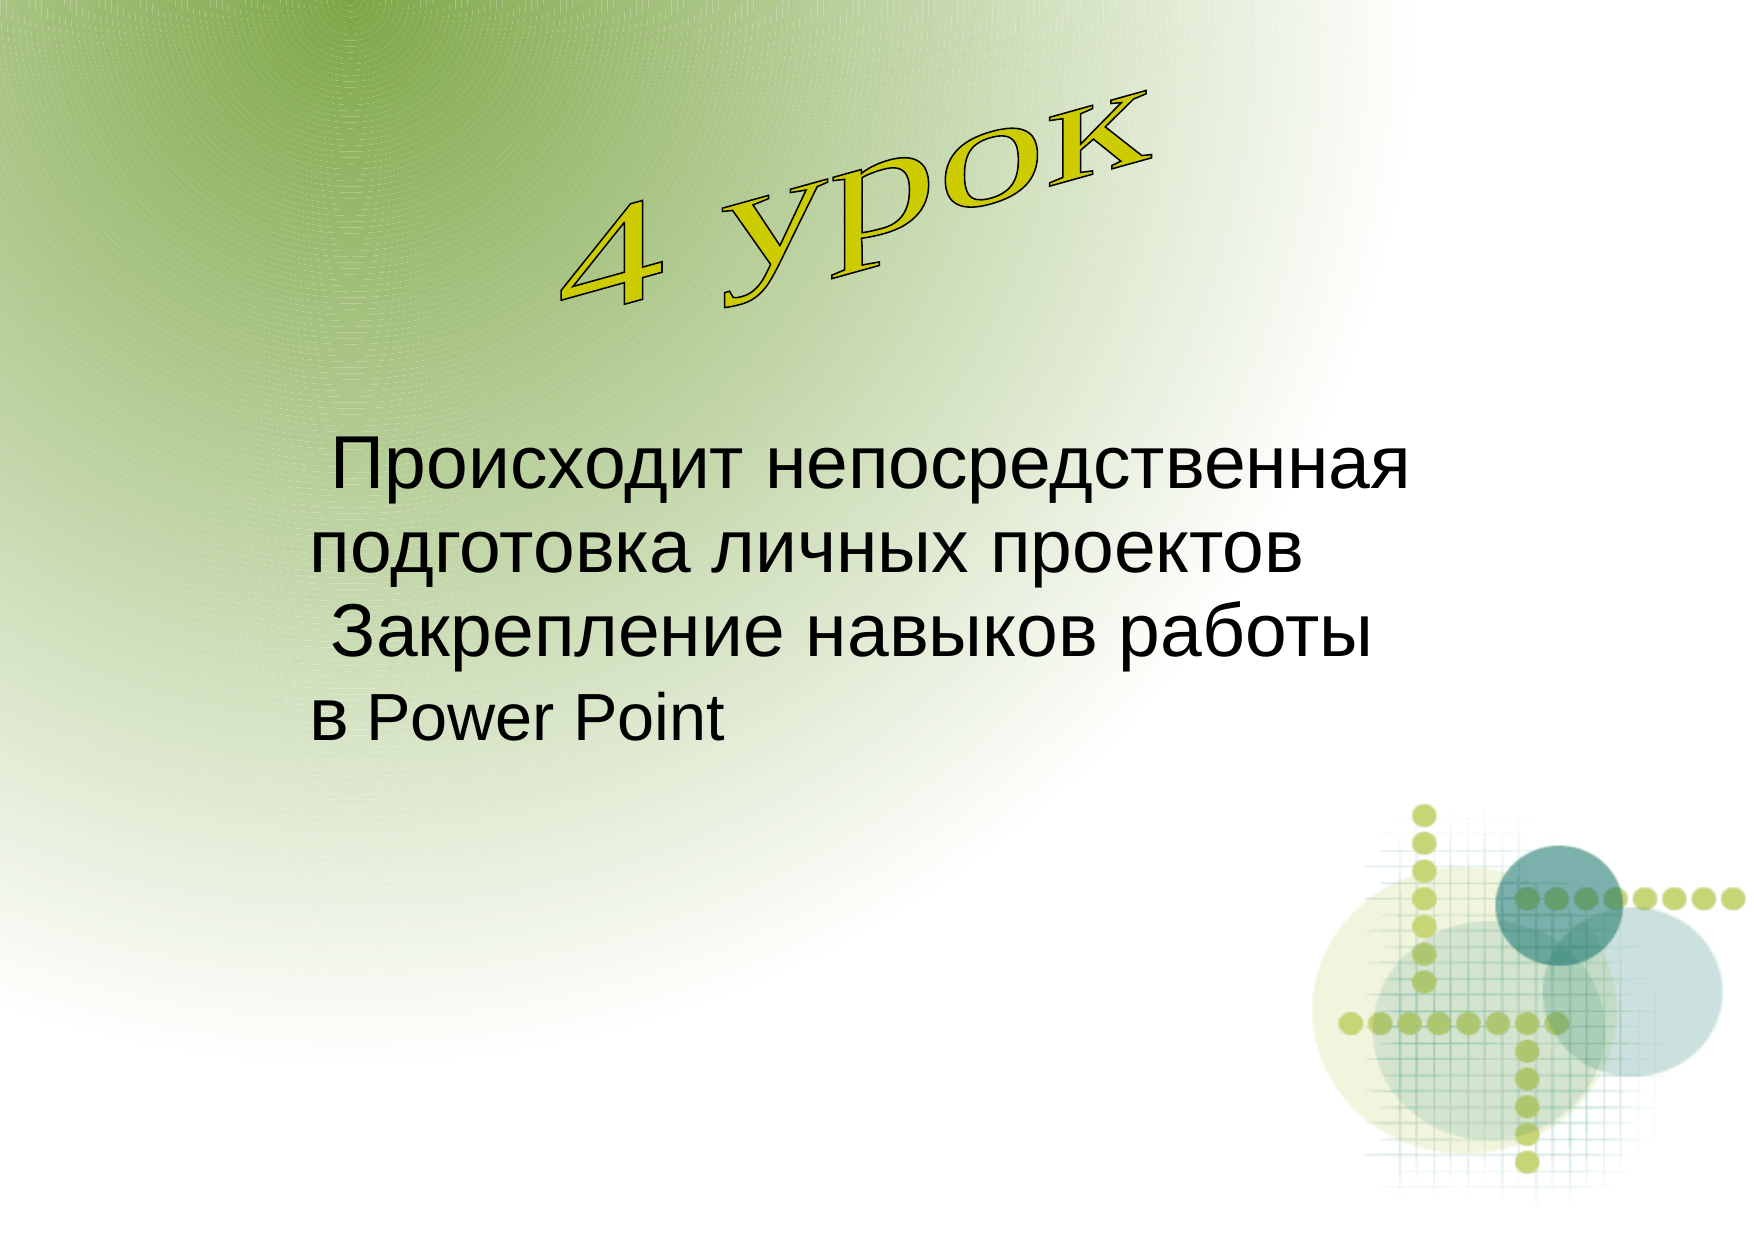

4 урок
 Происходит непосредственная подготовка личных проектов
 Закрепление навыков работы в Power Point